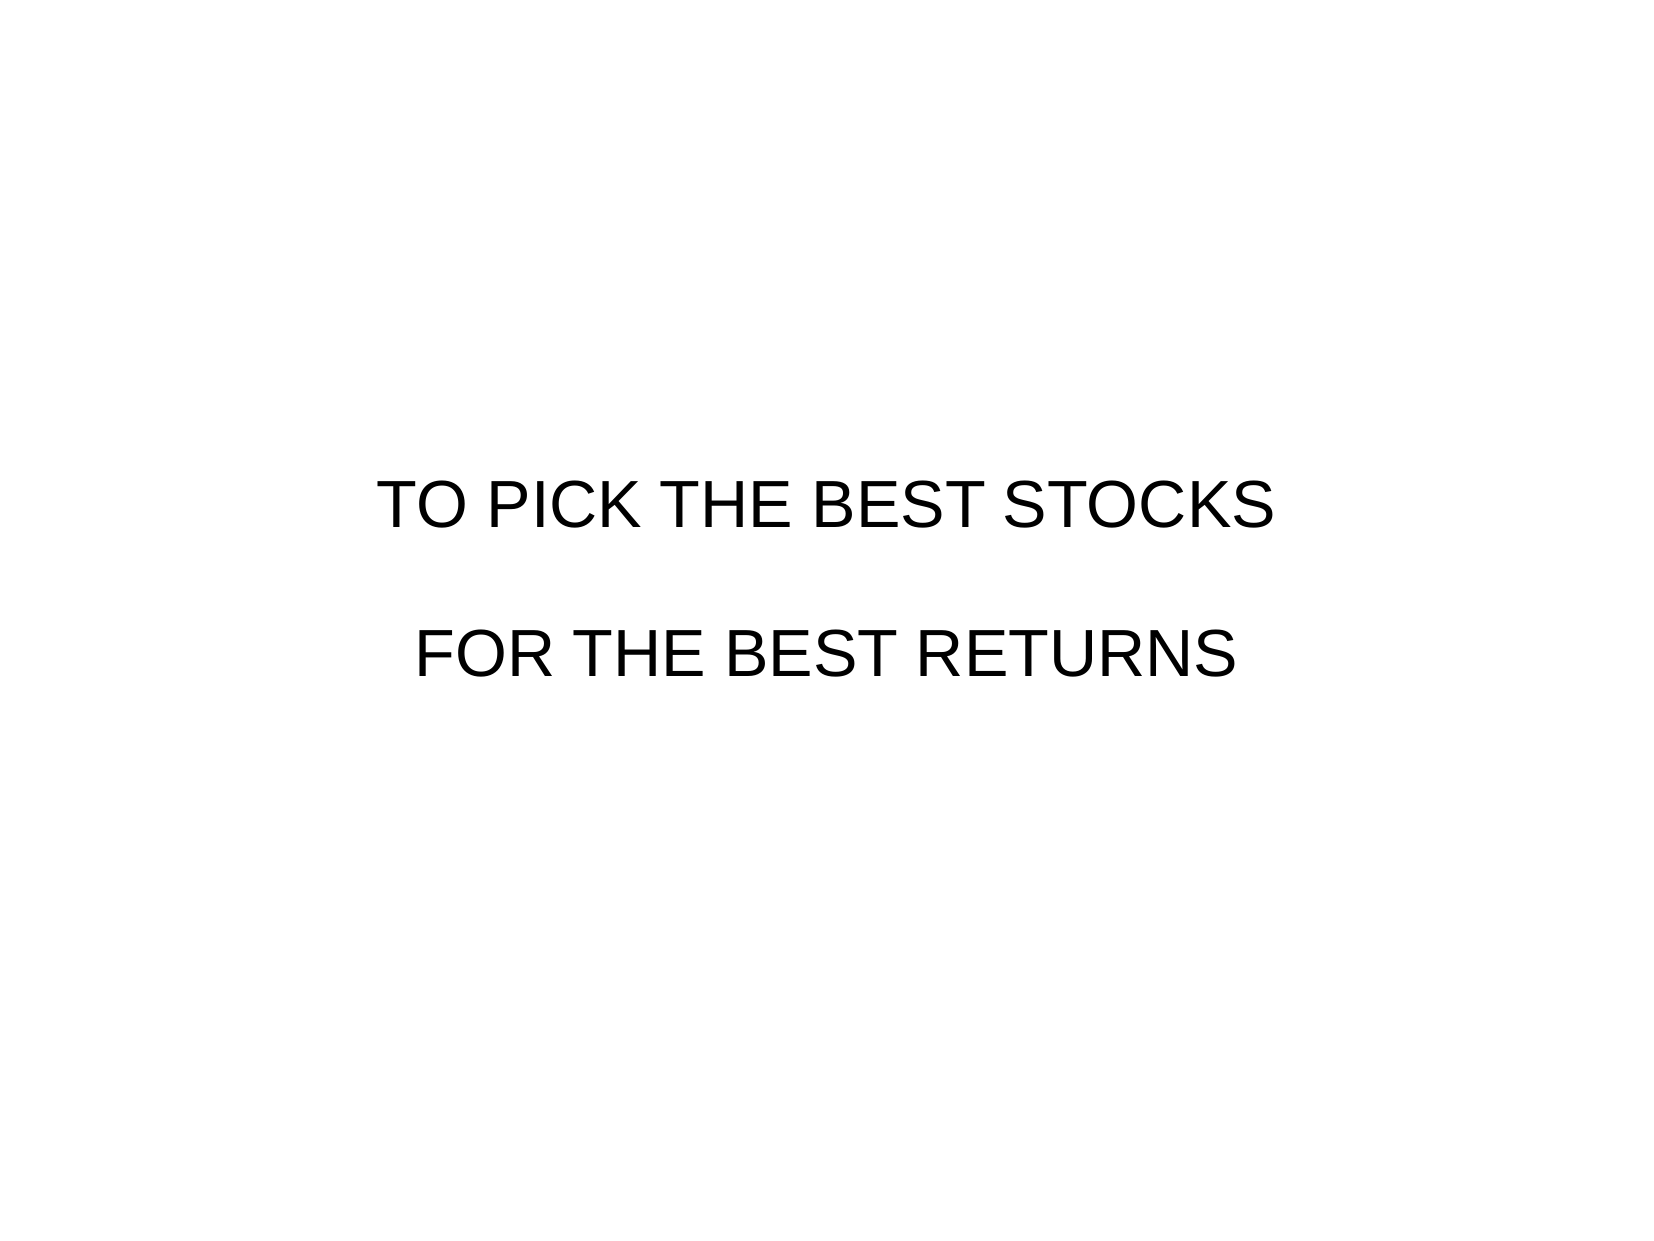

# TO PICK THE BEST STOCKS
FOR THE BEST RETURNS